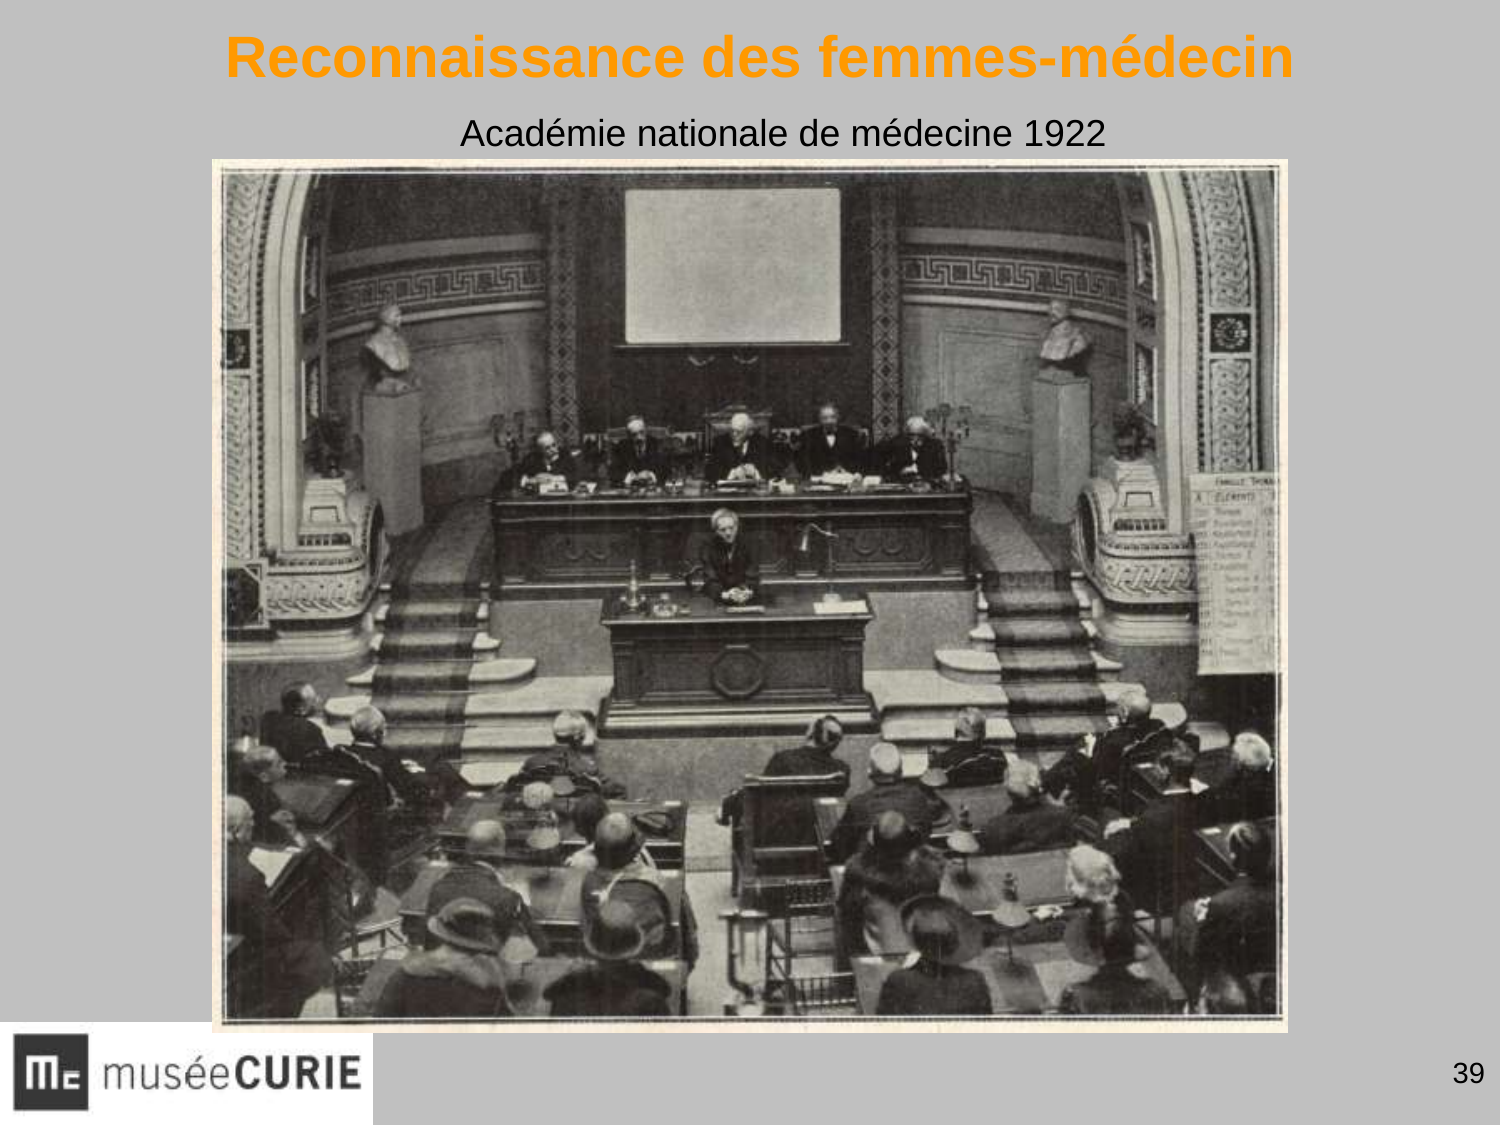

Reconnaissance des femmes-médecin
Académie nationale de médecine 1922